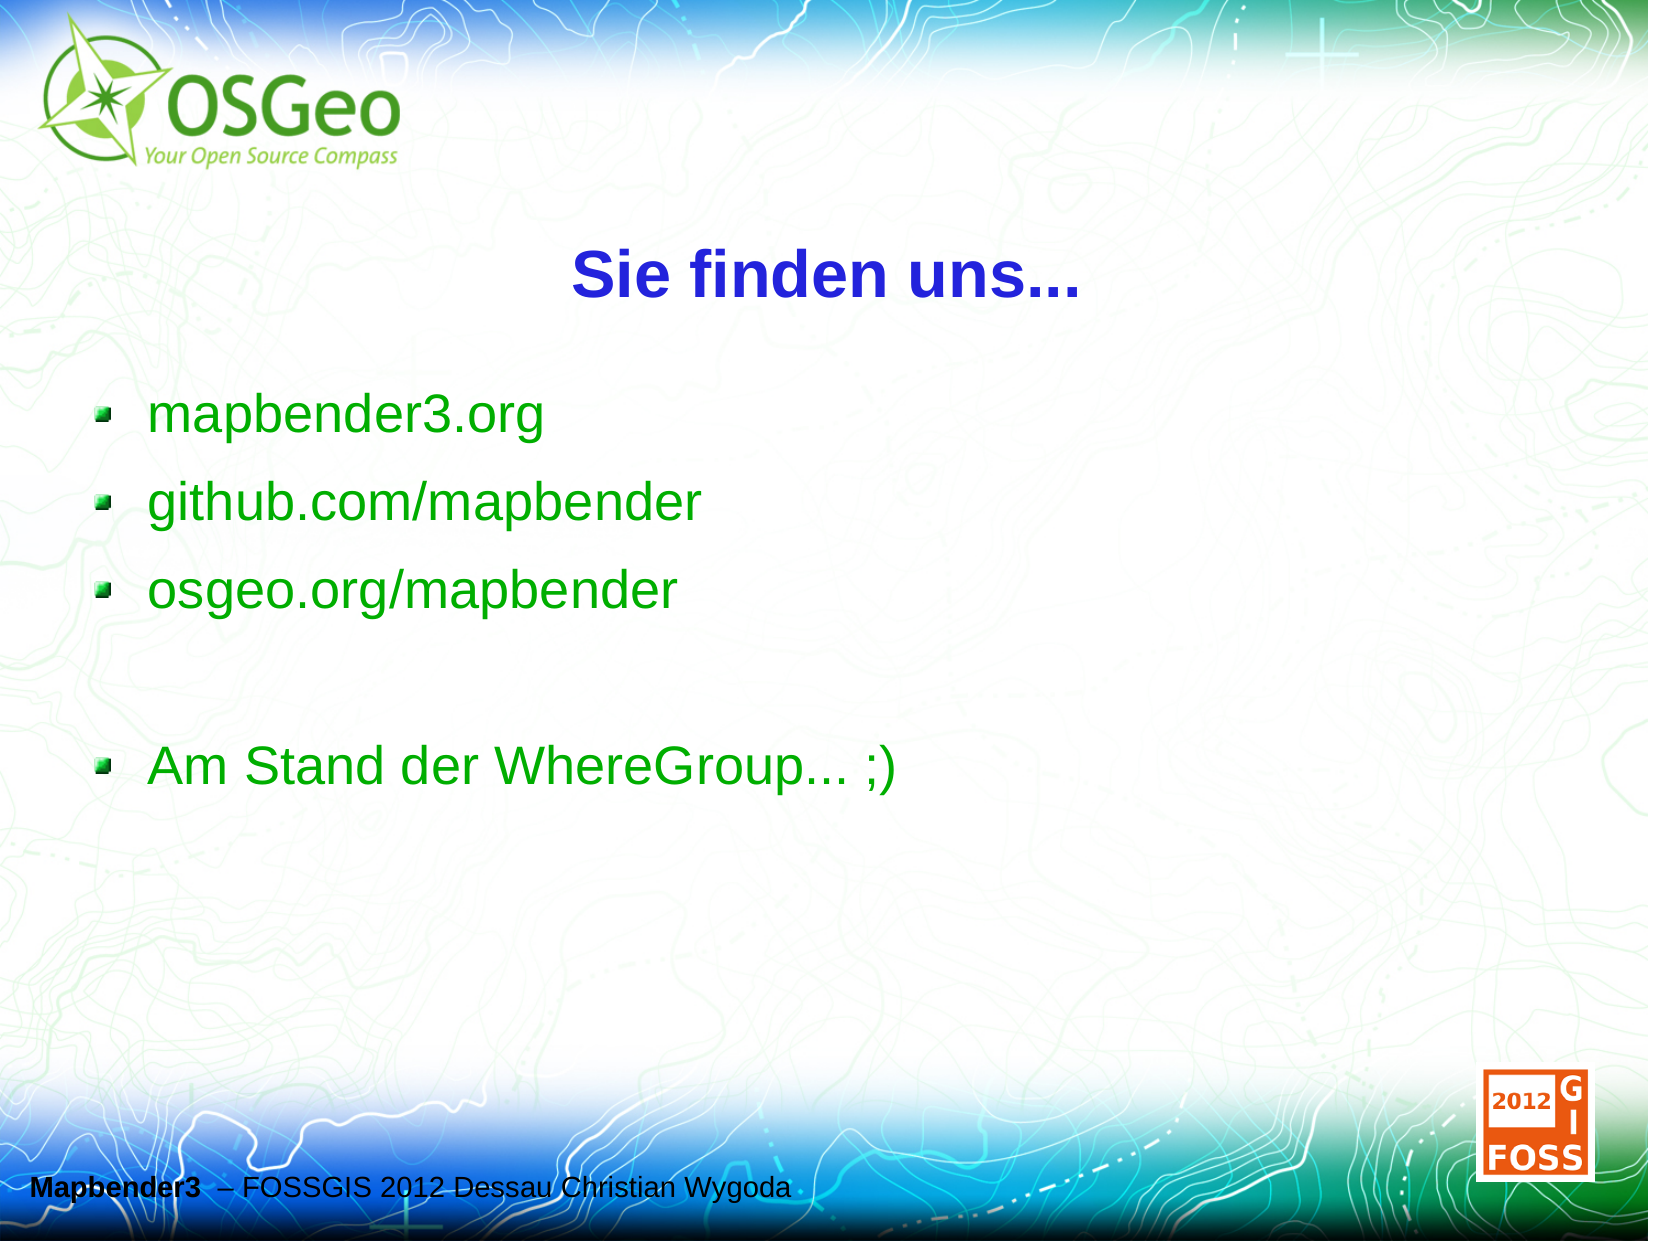

# Sie finden uns...
mapbender3.org
github.com/mapbender
osgeo.org/mapbender
Am Stand der WhereGroup... ;)